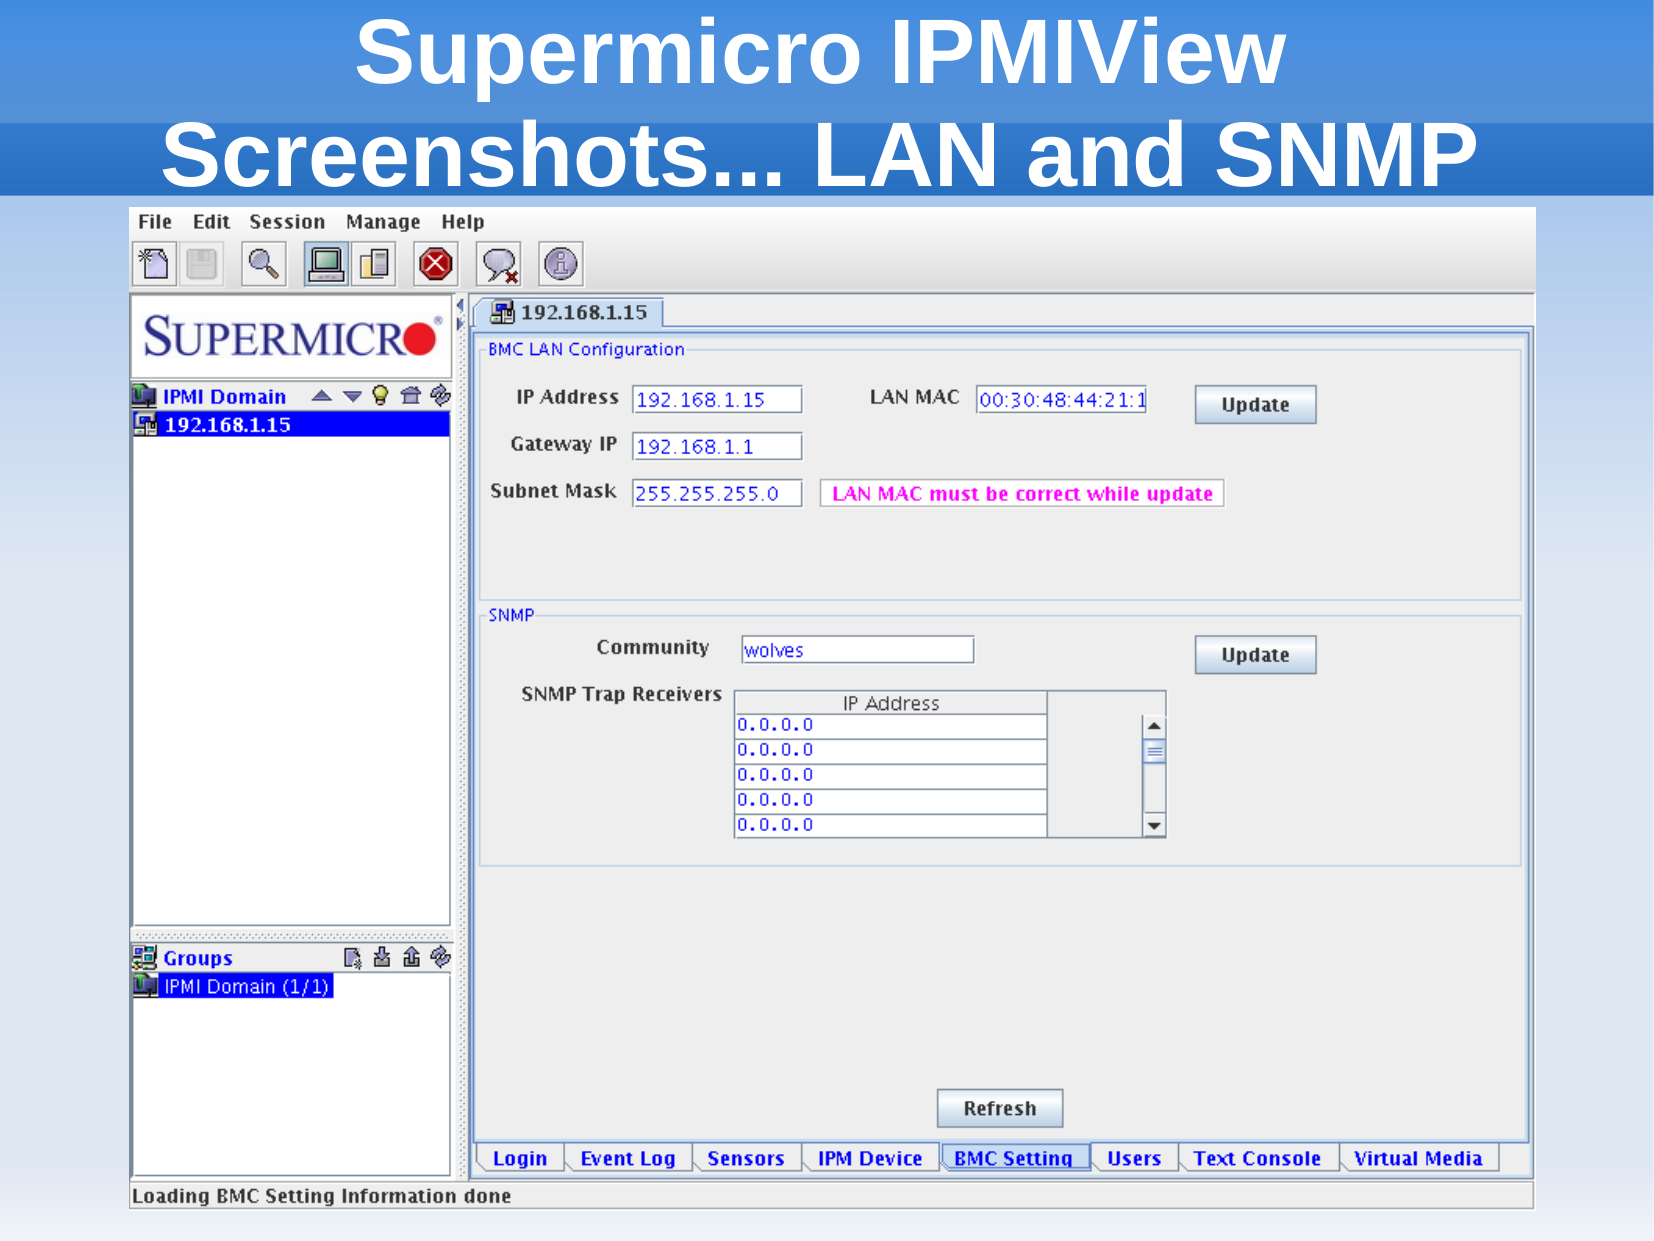

# Supermicro IPMIView Screenshots... LAN and SNMP